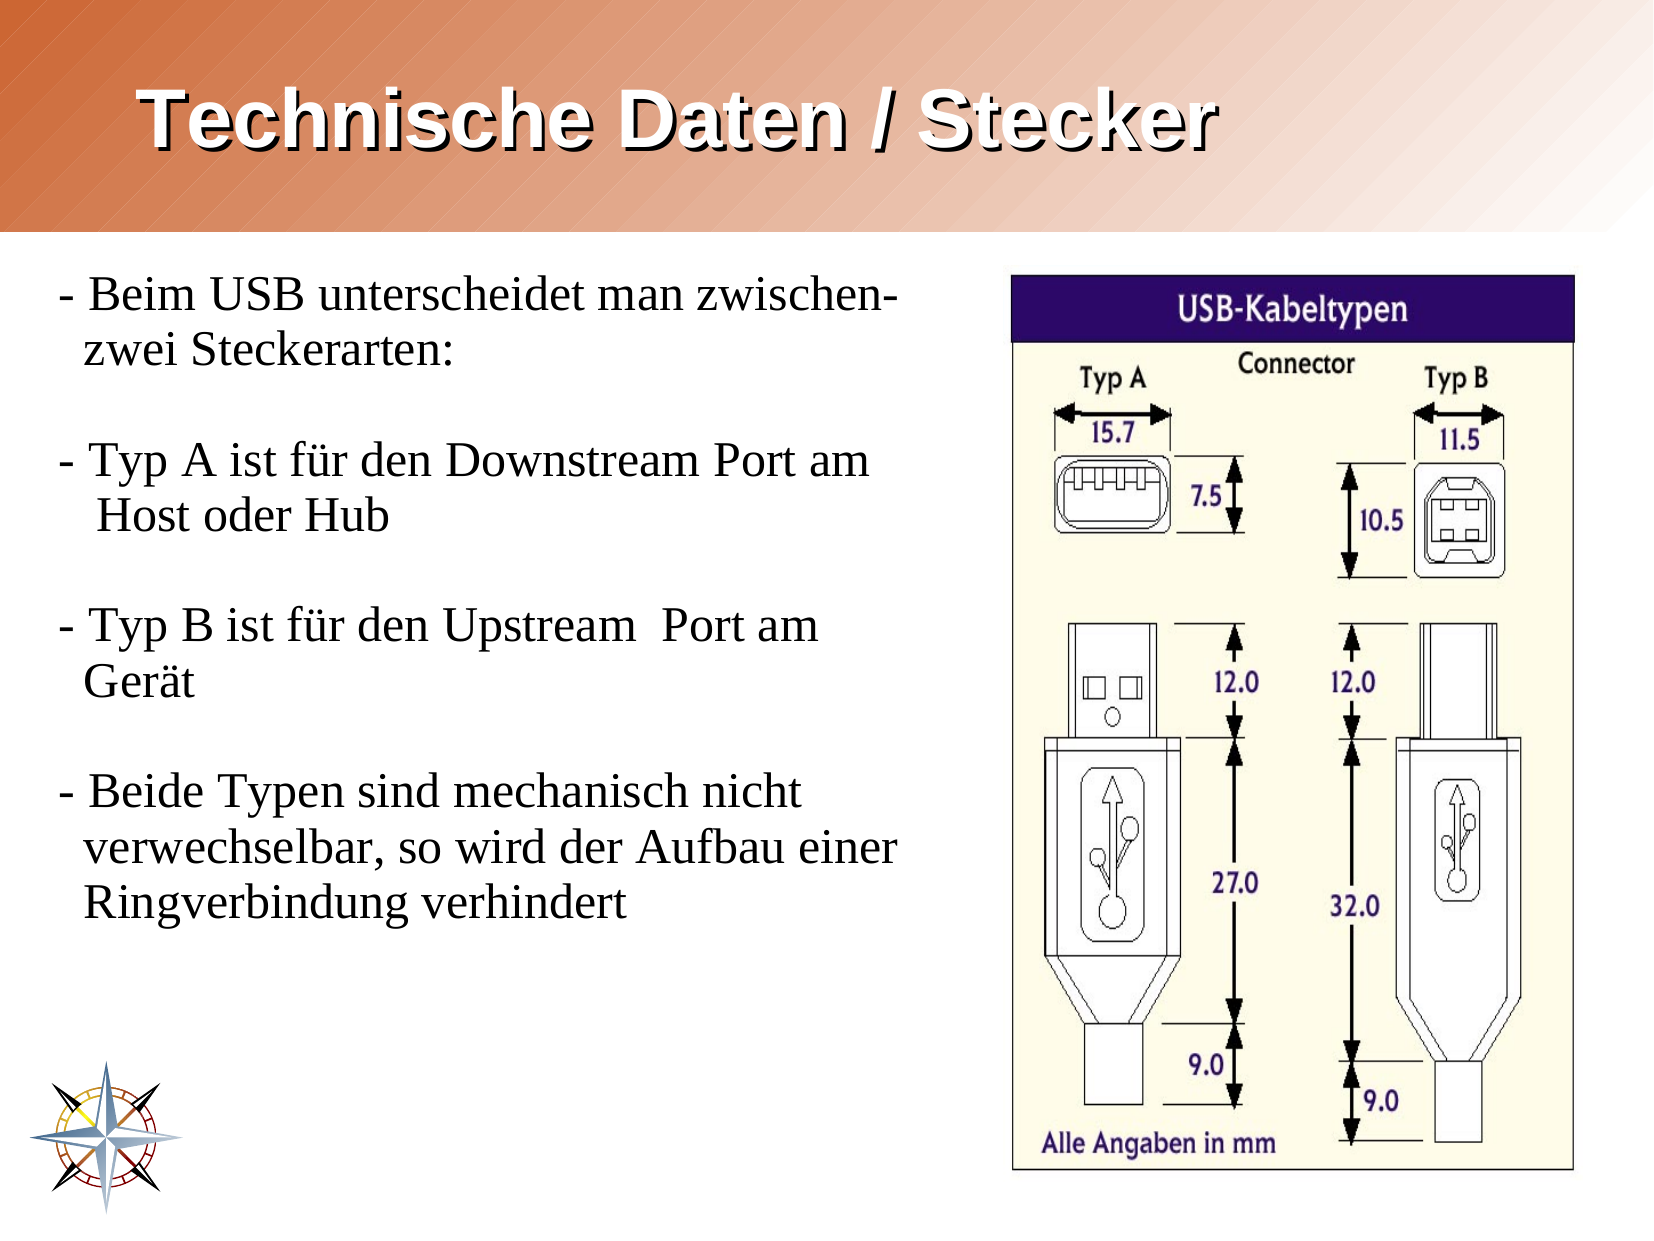

# Technische Daten / Stecker
- Beim USB unterscheidet man zwischen-
 zwei Steckerarten:
- Typ A ist für den Downstream Port am Host oder Hub
- Typ B ist für den Upstream Port am
 Gerät
- Beide Typen sind mechanisch nicht
 verwechselbar, so wird der Aufbau einer
 Ringverbindung verhindert